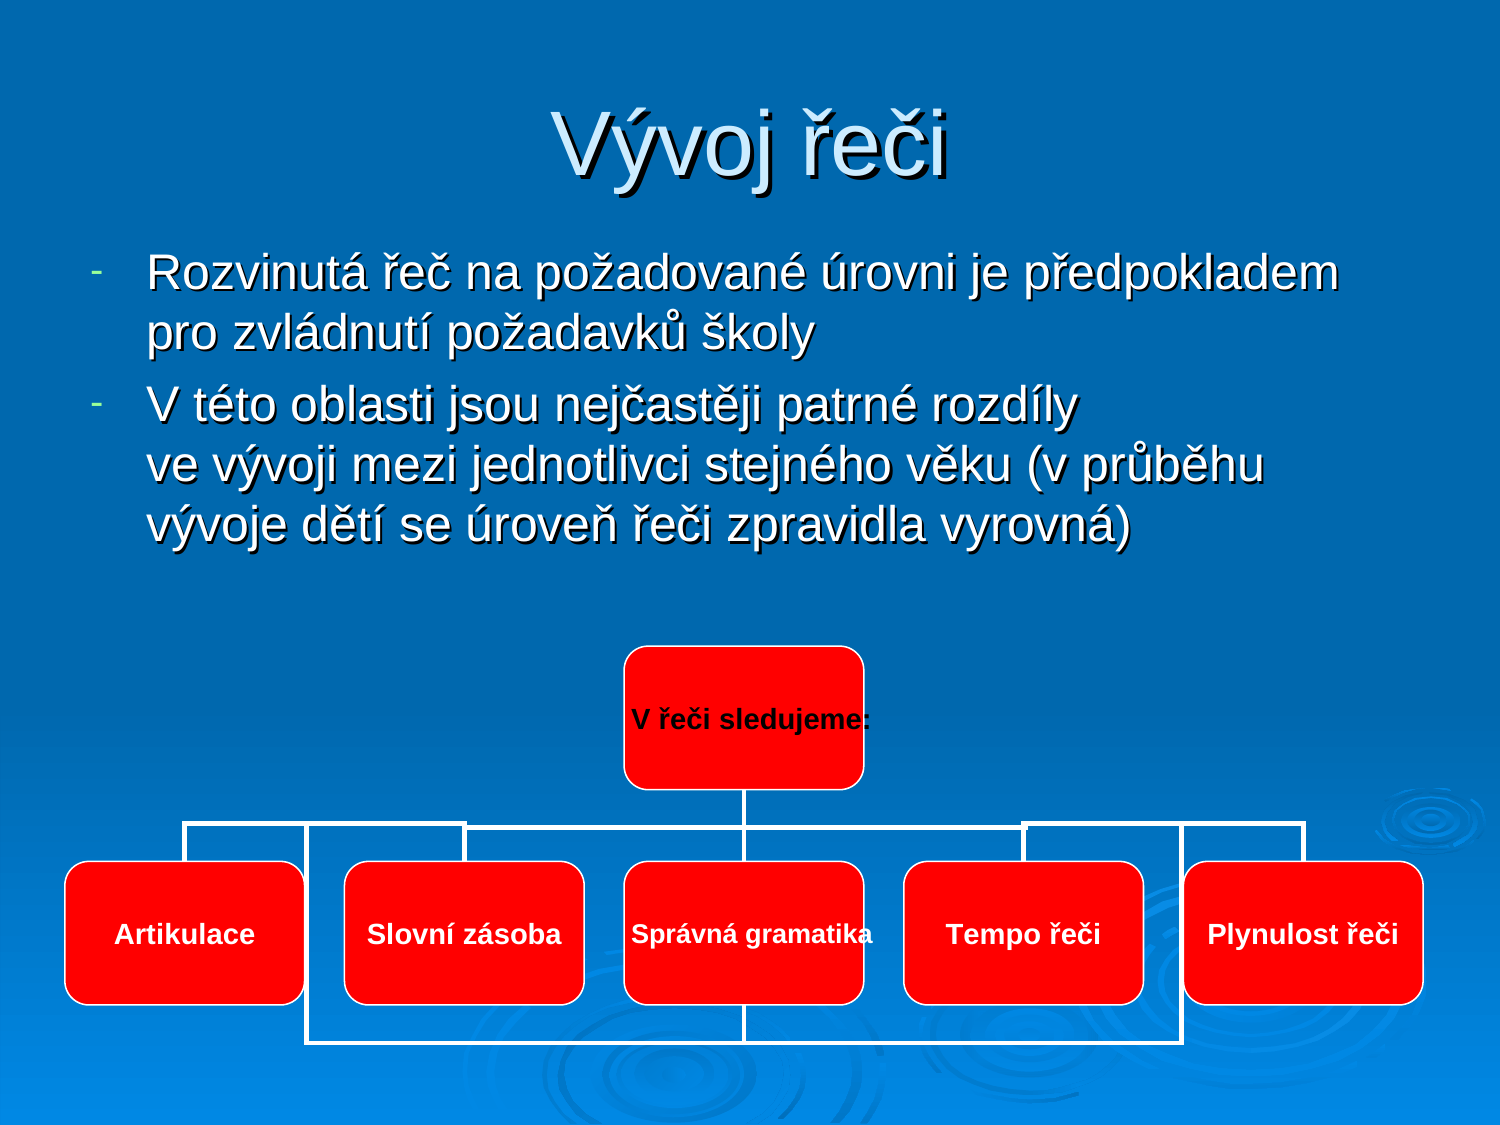

# Vývoj řeči
Rozvinutá řeč na požadované úrovni je předpokladem pro zvládnutí požadavků školy
V této oblasti jsou nejčastěji patrné rozdíly ve vývoji mezi jednotlivci stejného věku (v průběhu vývoje dětí se úroveň řeči zpravidla vyrovná)
V řeči sledujeme:
Artikulace
Slovní zásoba
Správná gramatika
Tempo řeči
Plynulost řeči